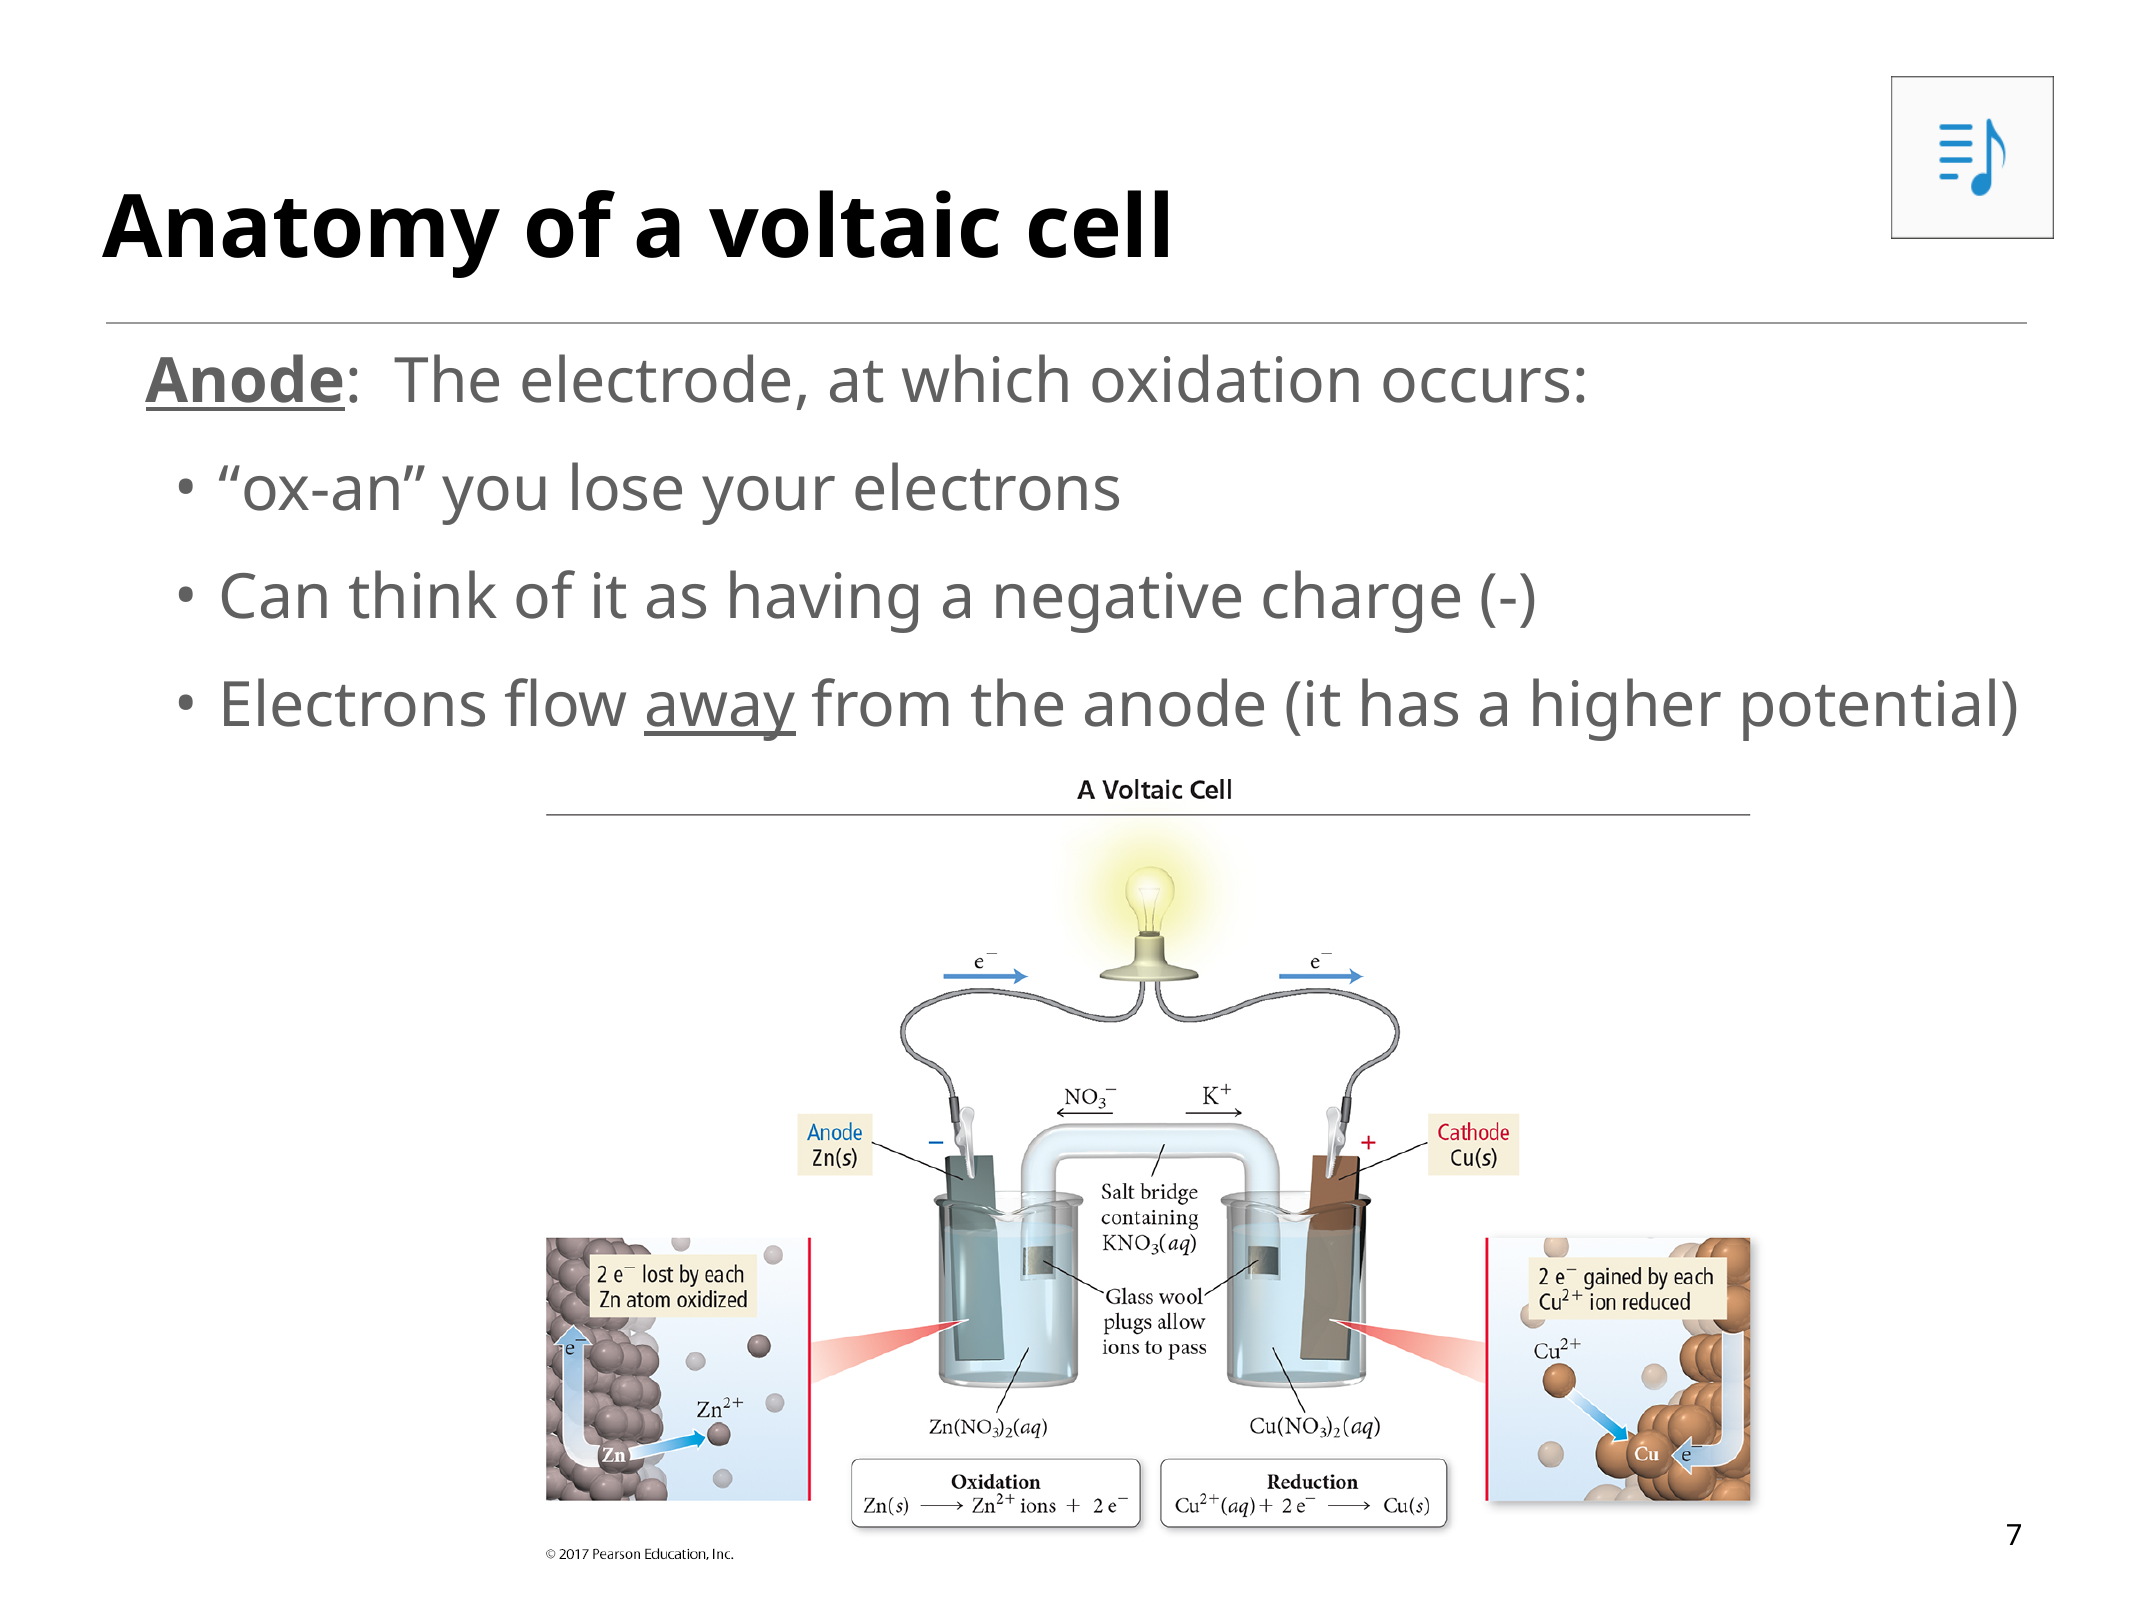

# Anatomy of a voltaic cell
Anode: The electrode, at which oxidation occurs:
“ox-an” you lose your electrons
Can think of it as having a negative charge (-)
Electrons flow away from the anode (it has a higher potential)
7